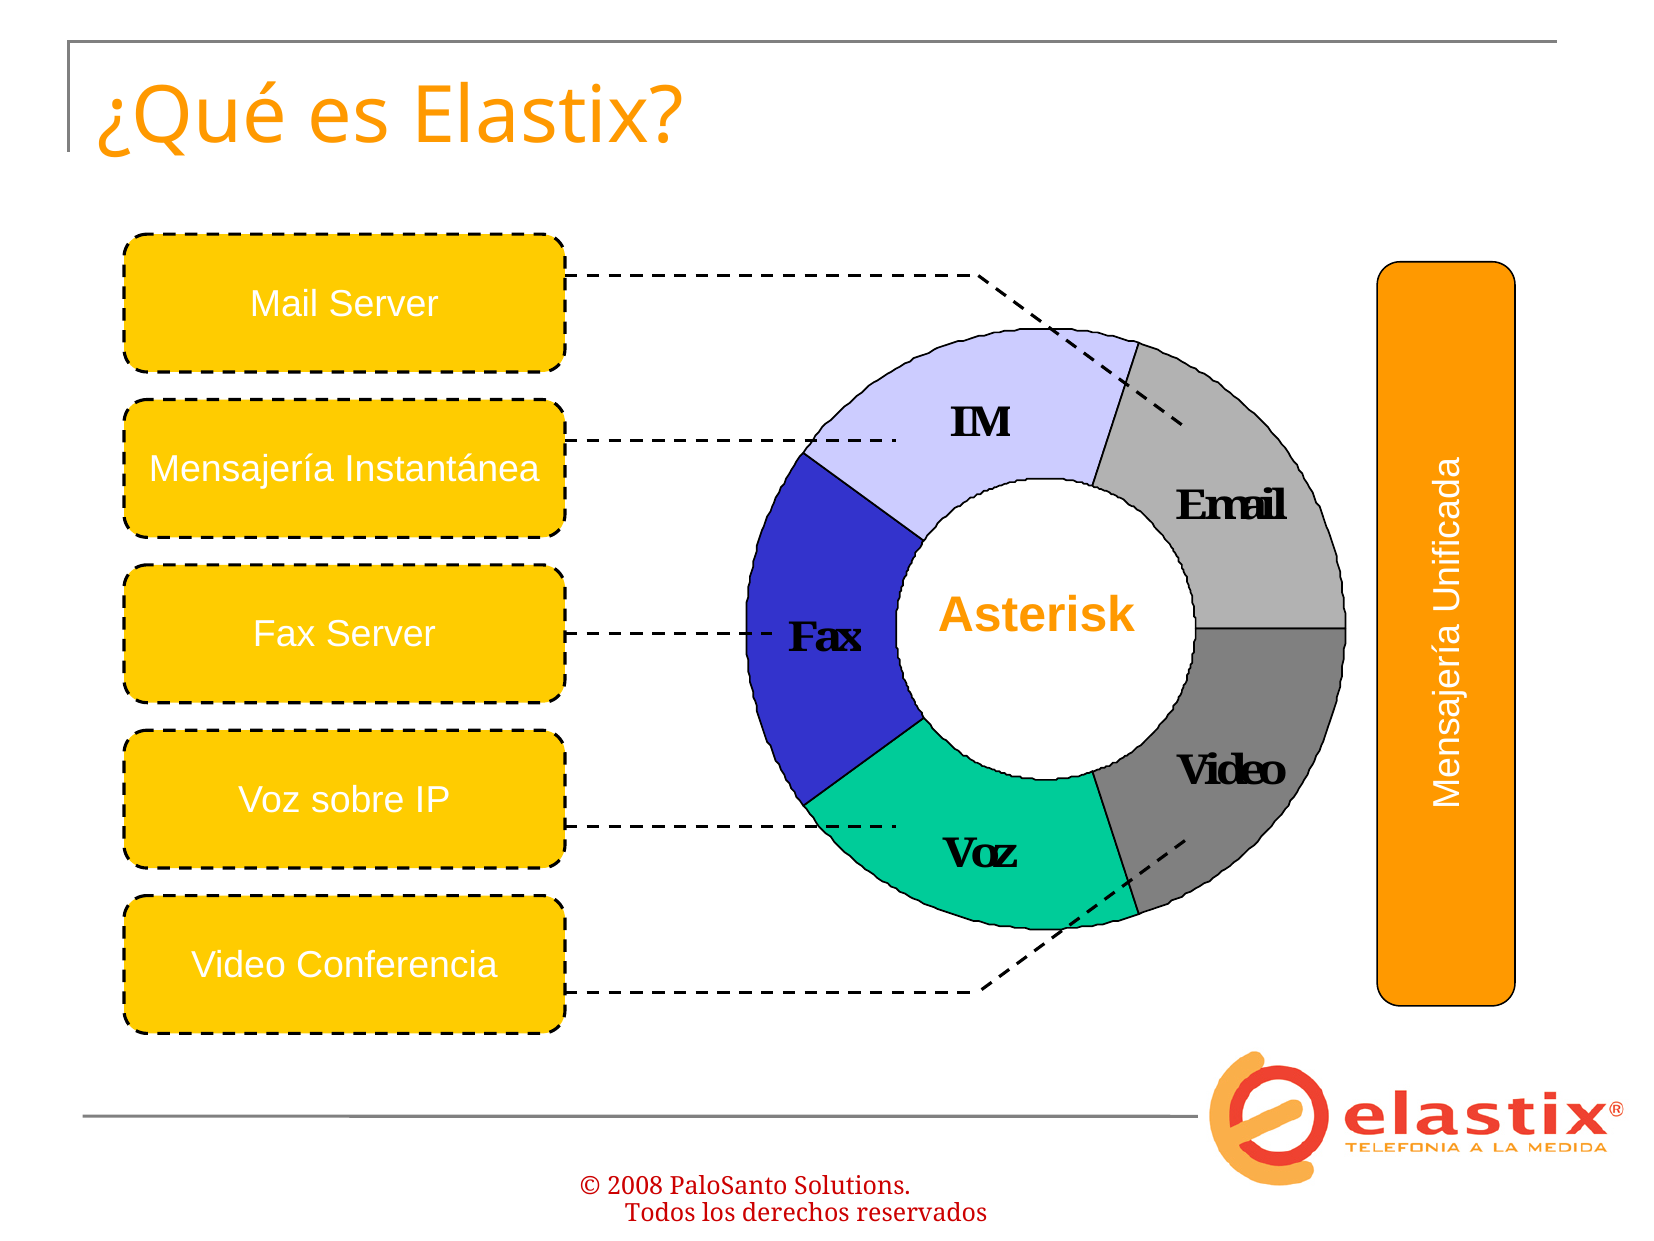

# ¿Qué es Elastix?
Mail Server
Mensajería Unificada
Mensajería Instantánea
Fax Server
Asterisk
Voz sobre IP
Video Conferencia
© 2008 PaloSanto Solutions. Todos los derechos reservados